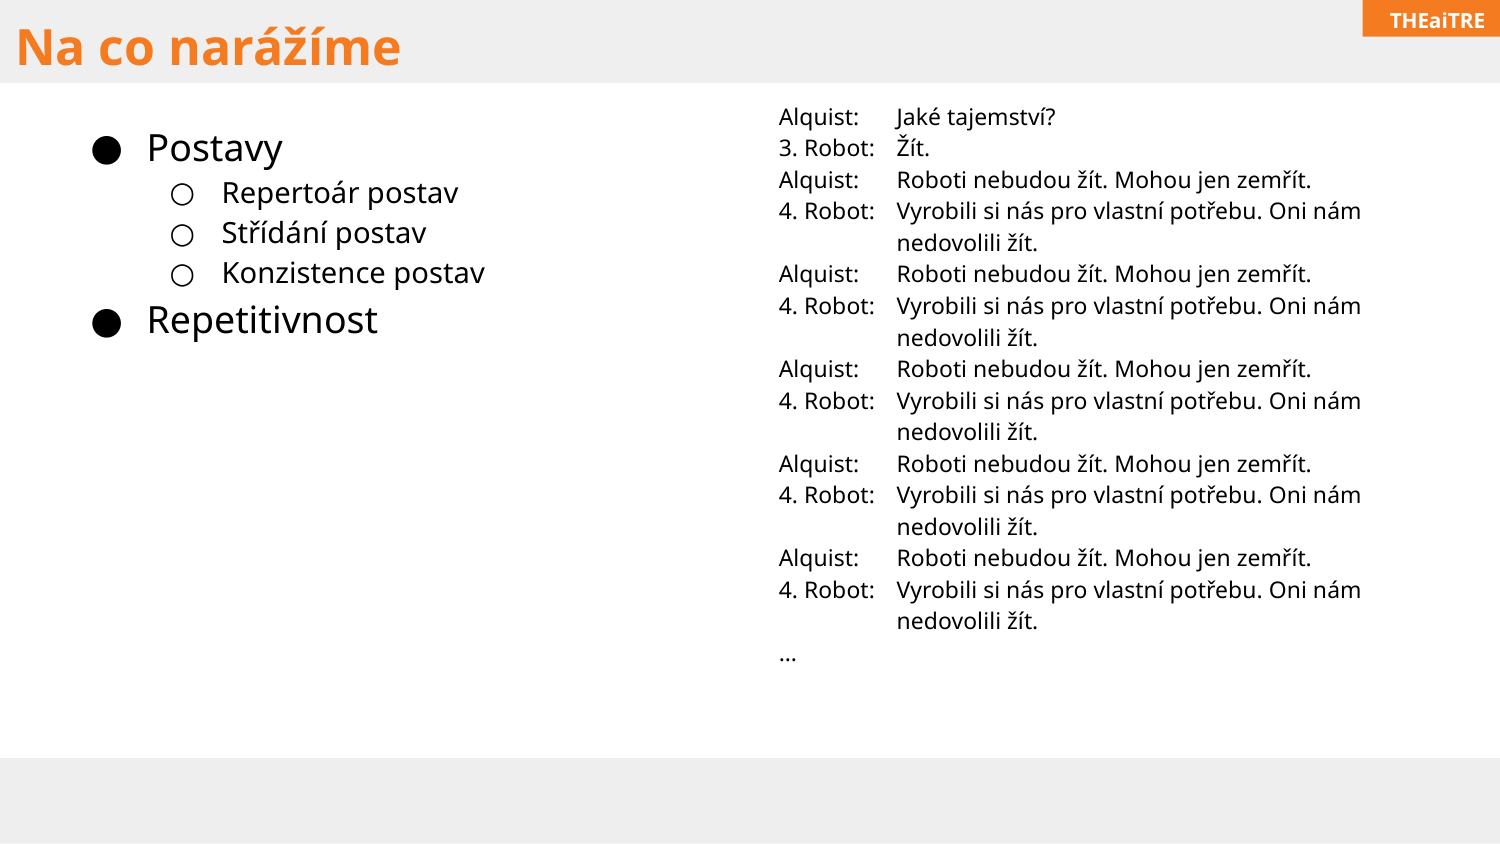

Na co narážíme
THEaiTRE
Alquist: 	Jaké tajemství?
3. Robot: 	Žít.
Alquist: 	Roboti nebudou žít. Mohou jen zemřít.
4. Robot: 	Vyrobili si nás pro vlastní potřebu. Oni nám nedovolili žít.
Alquist: 	Roboti nebudou žít. Mohou jen zemřít.
4. Robot: 	Vyrobili si nás pro vlastní potřebu. Oni nám nedovolili žít.
Alquist: 	Roboti nebudou žít. Mohou jen zemřít.
4. Robot: 	Vyrobili si nás pro vlastní potřebu. Oni nám nedovolili žít.
Alquist: 	Roboti nebudou žít. Mohou jen zemřít.
4. Robot: 	Vyrobili si nás pro vlastní potřebu. Oni nám nedovolili žít.
Alquist: 	Roboti nebudou žít. Mohou jen zemřít.
4. Robot: 	Vyrobili si nás pro vlastní potřebu. Oni nám nedovolili žít.
…
# Postavy
Repertoár postav
Střídání postav
Konzistence postav
Repetitivnost